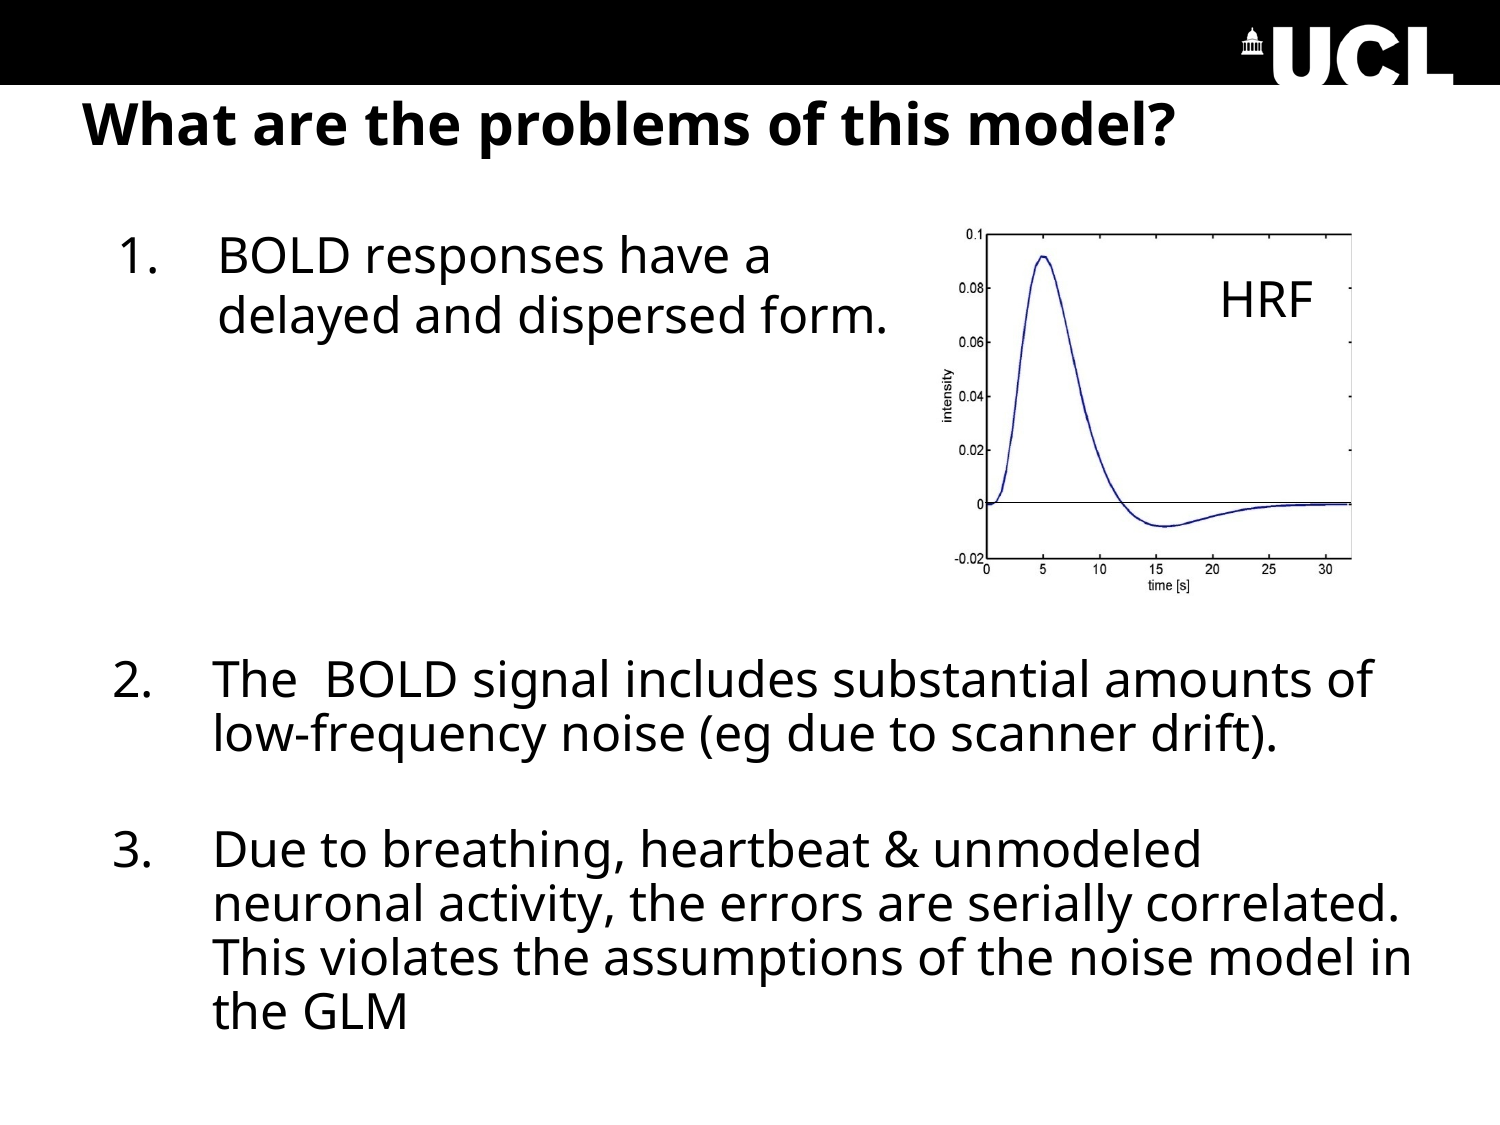

What are the problems of this model?
BOLD responses have a delayed and dispersed form.
HRF
The BOLD signal includes substantial amounts of low-frequency noise (eg due to scanner drift).
Due to breathing, heartbeat & unmodeled neuronal activity, the errors are serially correlated. This violates the assumptions of the noise model in the GLM